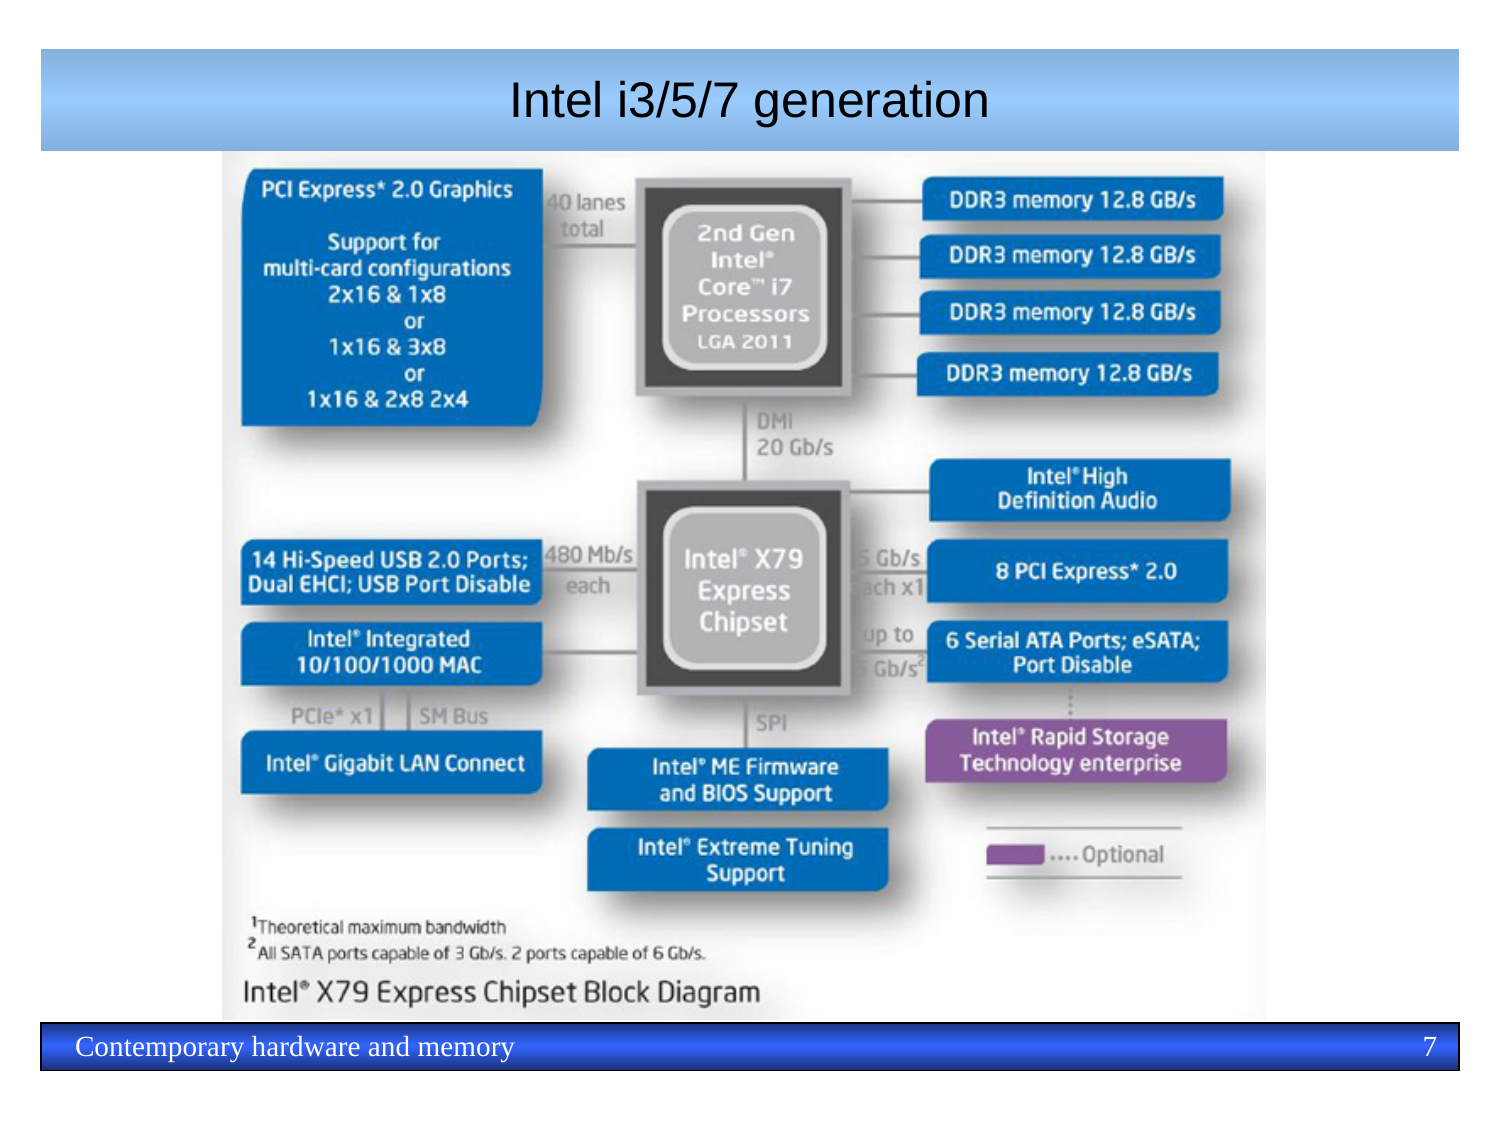

# Intel i3/5/7 generation
Contemporary hardware and memory
7